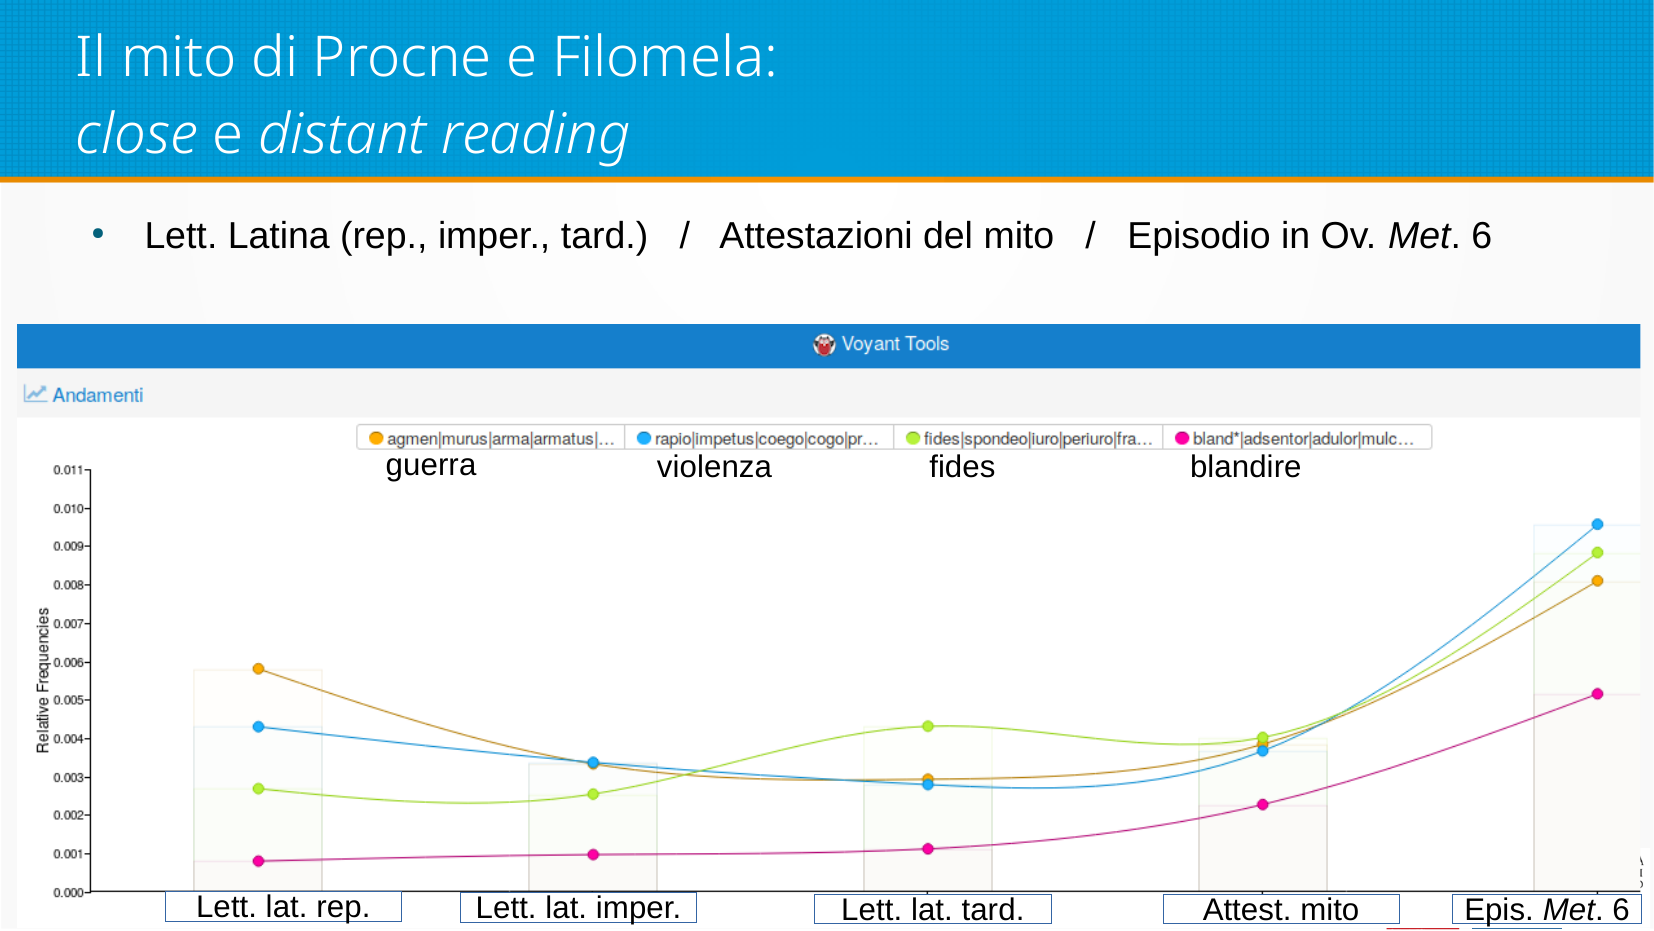

# Il mito di Procne e Filomela: close e distant reading
Lett. Latina (rep., imper., tard.) / Attestazioni del mito / Episodio in Ov. Met. 6
guerra
violenza
fides
blandire
Lett. lat. rep.
Lett. lat. imper.
Lett. lat. tard.
Attest. mito
Epis. Met. 6